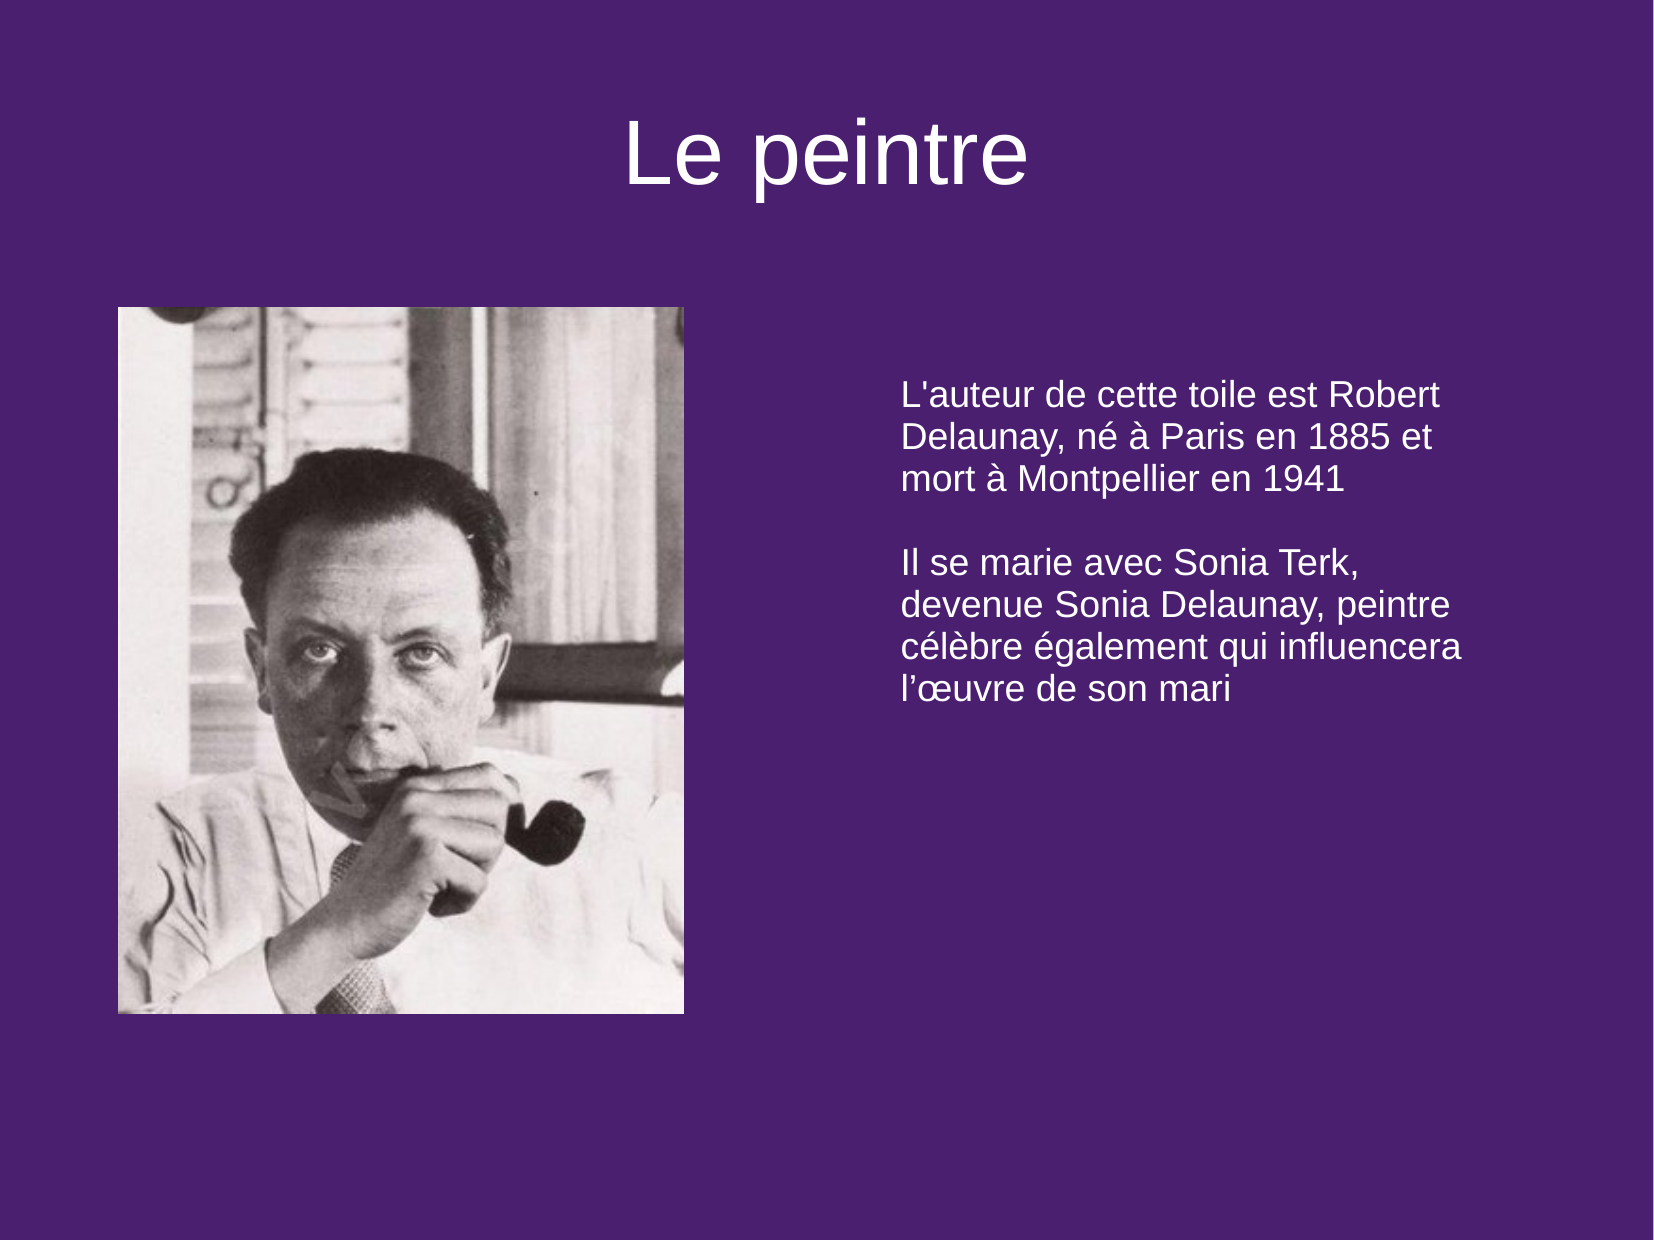

# Le peintre
L'auteur de cette toile est Robert Delaunay, né à Paris en 1885 et mort à Montpellier en 1941
Il se marie avec Sonia Terk, devenue Sonia Delaunay, peintre célèbre également qui influencera l’œuvre de son mari